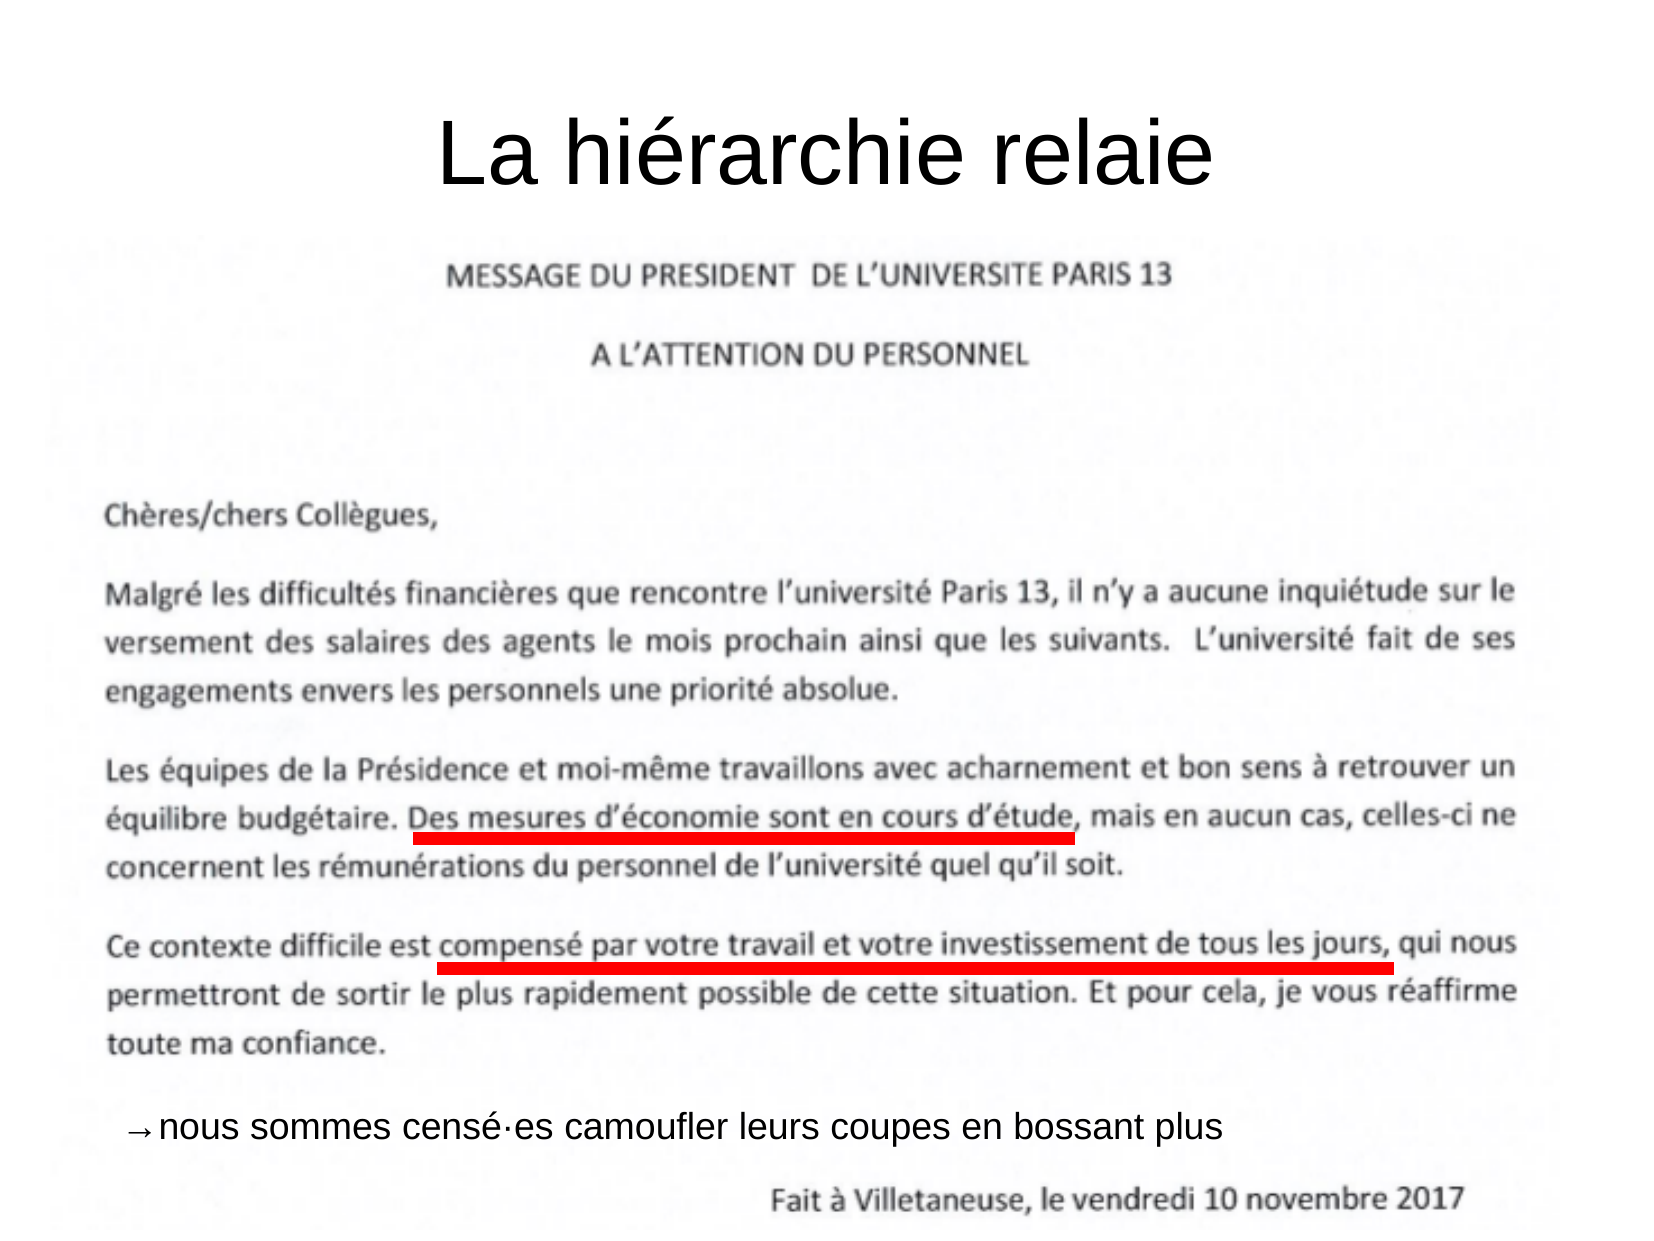

# La hiérarchie relaie
→nous sommes censé·es camoufler leurs coupes en bossant plus